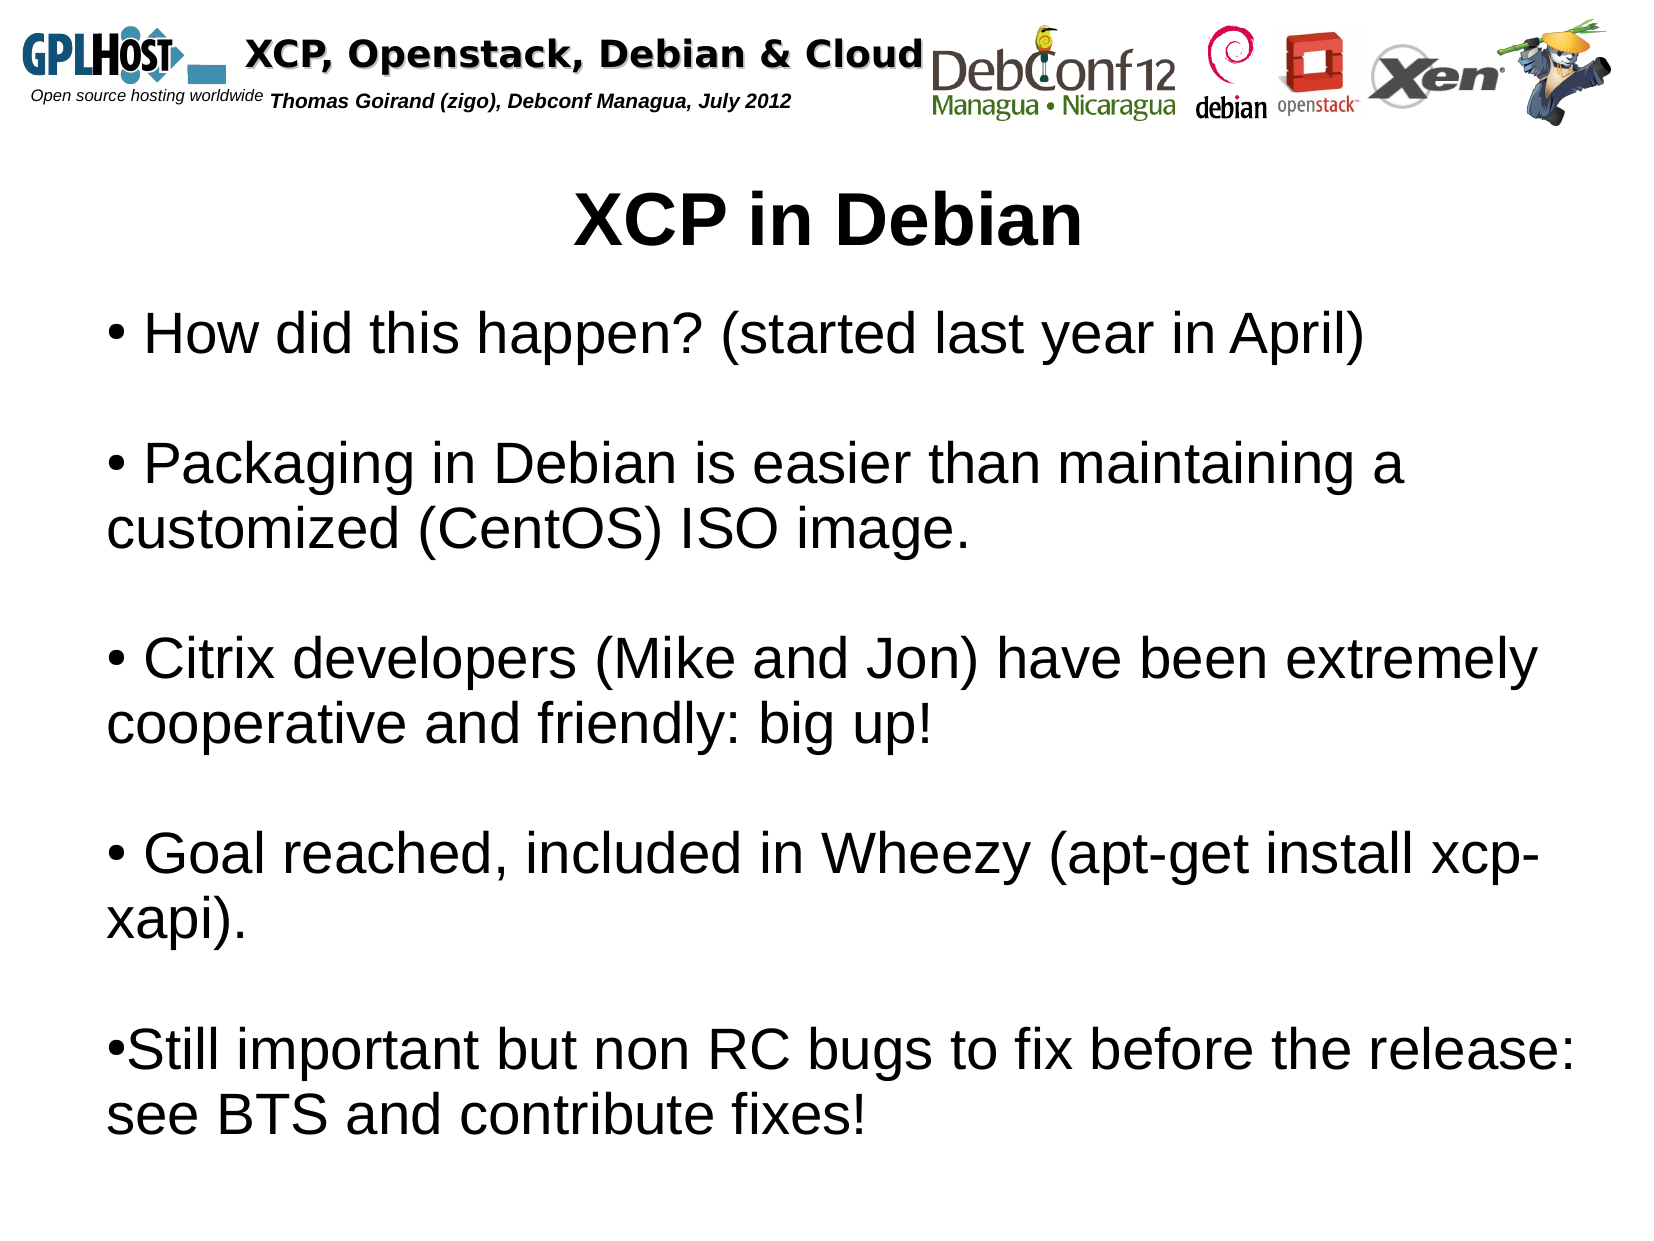

XCP in Debian
 How did this happen? (started last year in April)
 Packaging in Debian is easier than maintaining a customized (CentOS) ISO image.
 Citrix developers (Mike and Jon) have been extremely cooperative and friendly: big up!
 Goal reached, included in Wheezy (apt-get install xcp-xapi).
Still important but non RC bugs to fix before the release: see BTS and contribute fixes!